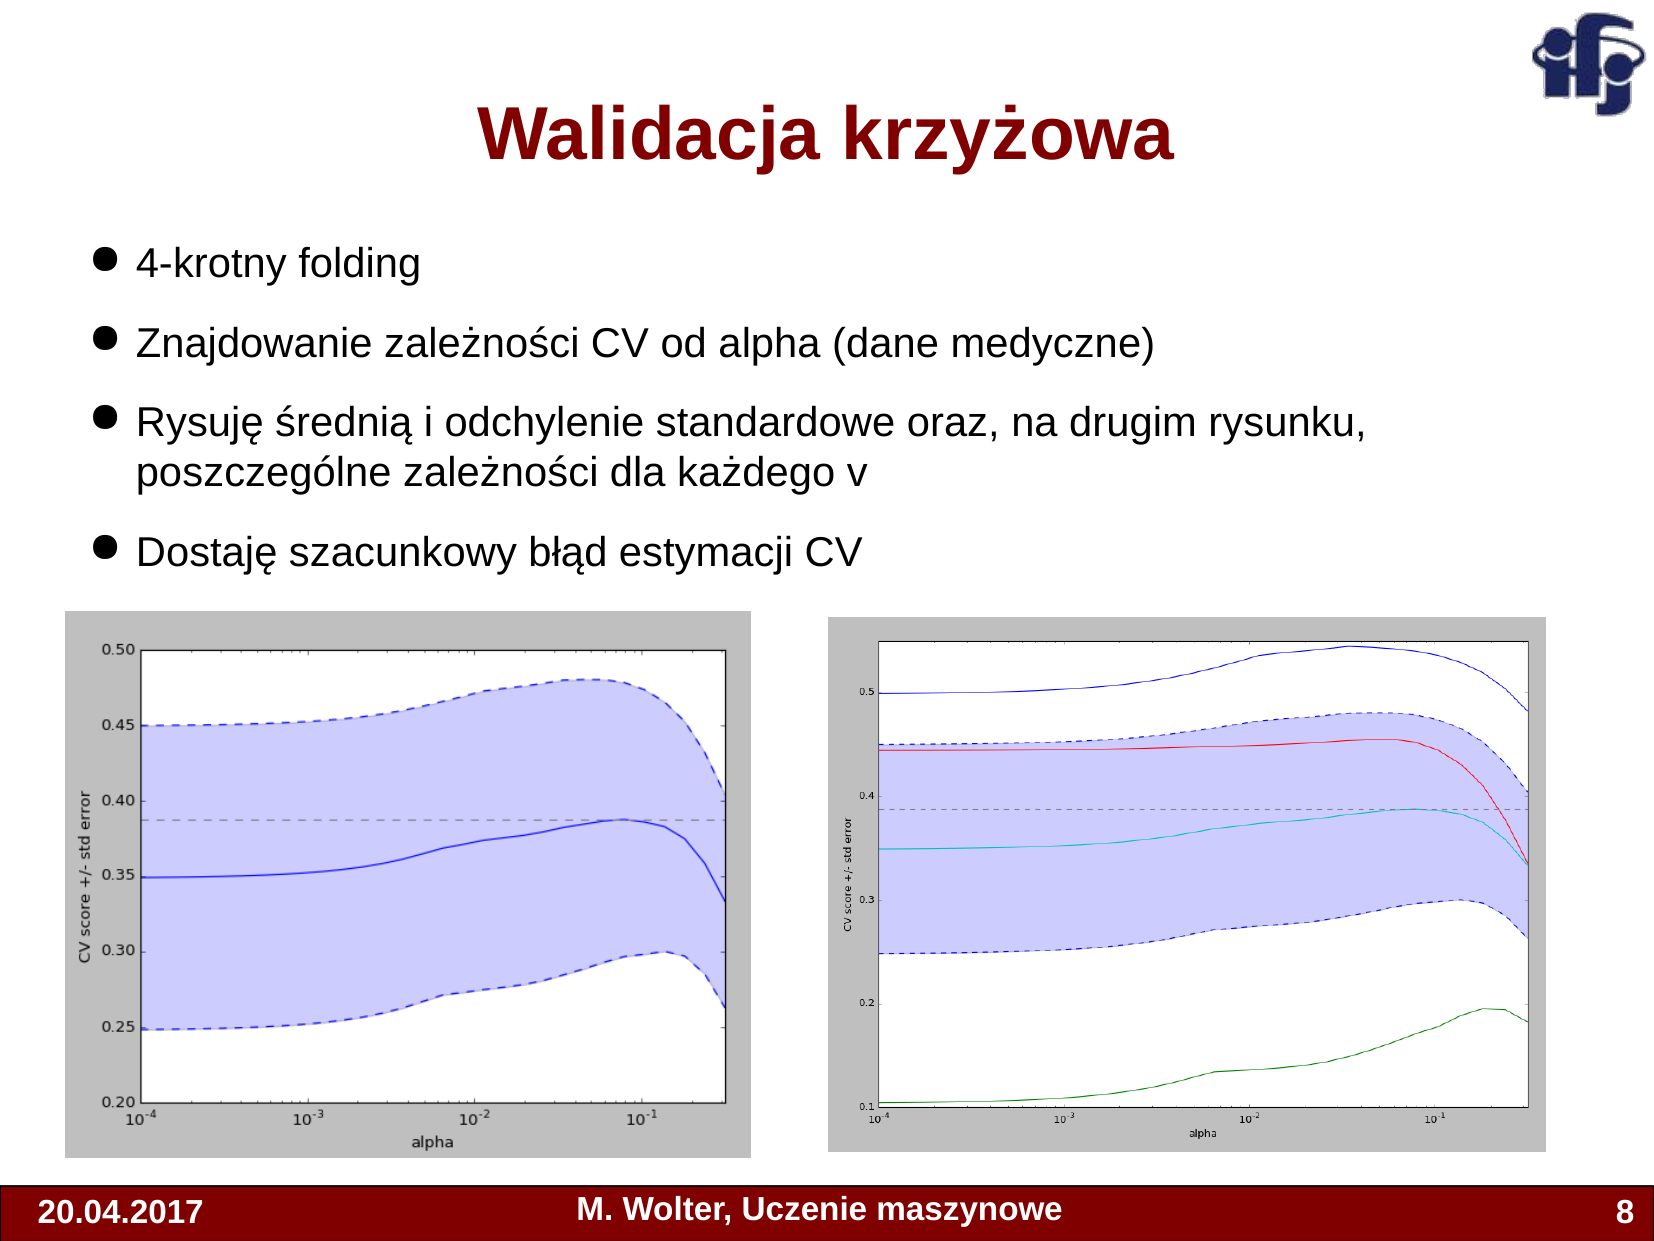

# Walidacja krzyżowa
4-krotny folding
Znajdowanie zależności CV od alpha (dane medyczne)
Rysuję średnią i odchylenie standardowe oraz, na drugim rysunku, poszczególne zależności dla każdego v
Dostaję szacunkowy błąd estymacji CV
9.03.2017
Machine Learning, M. Wolter